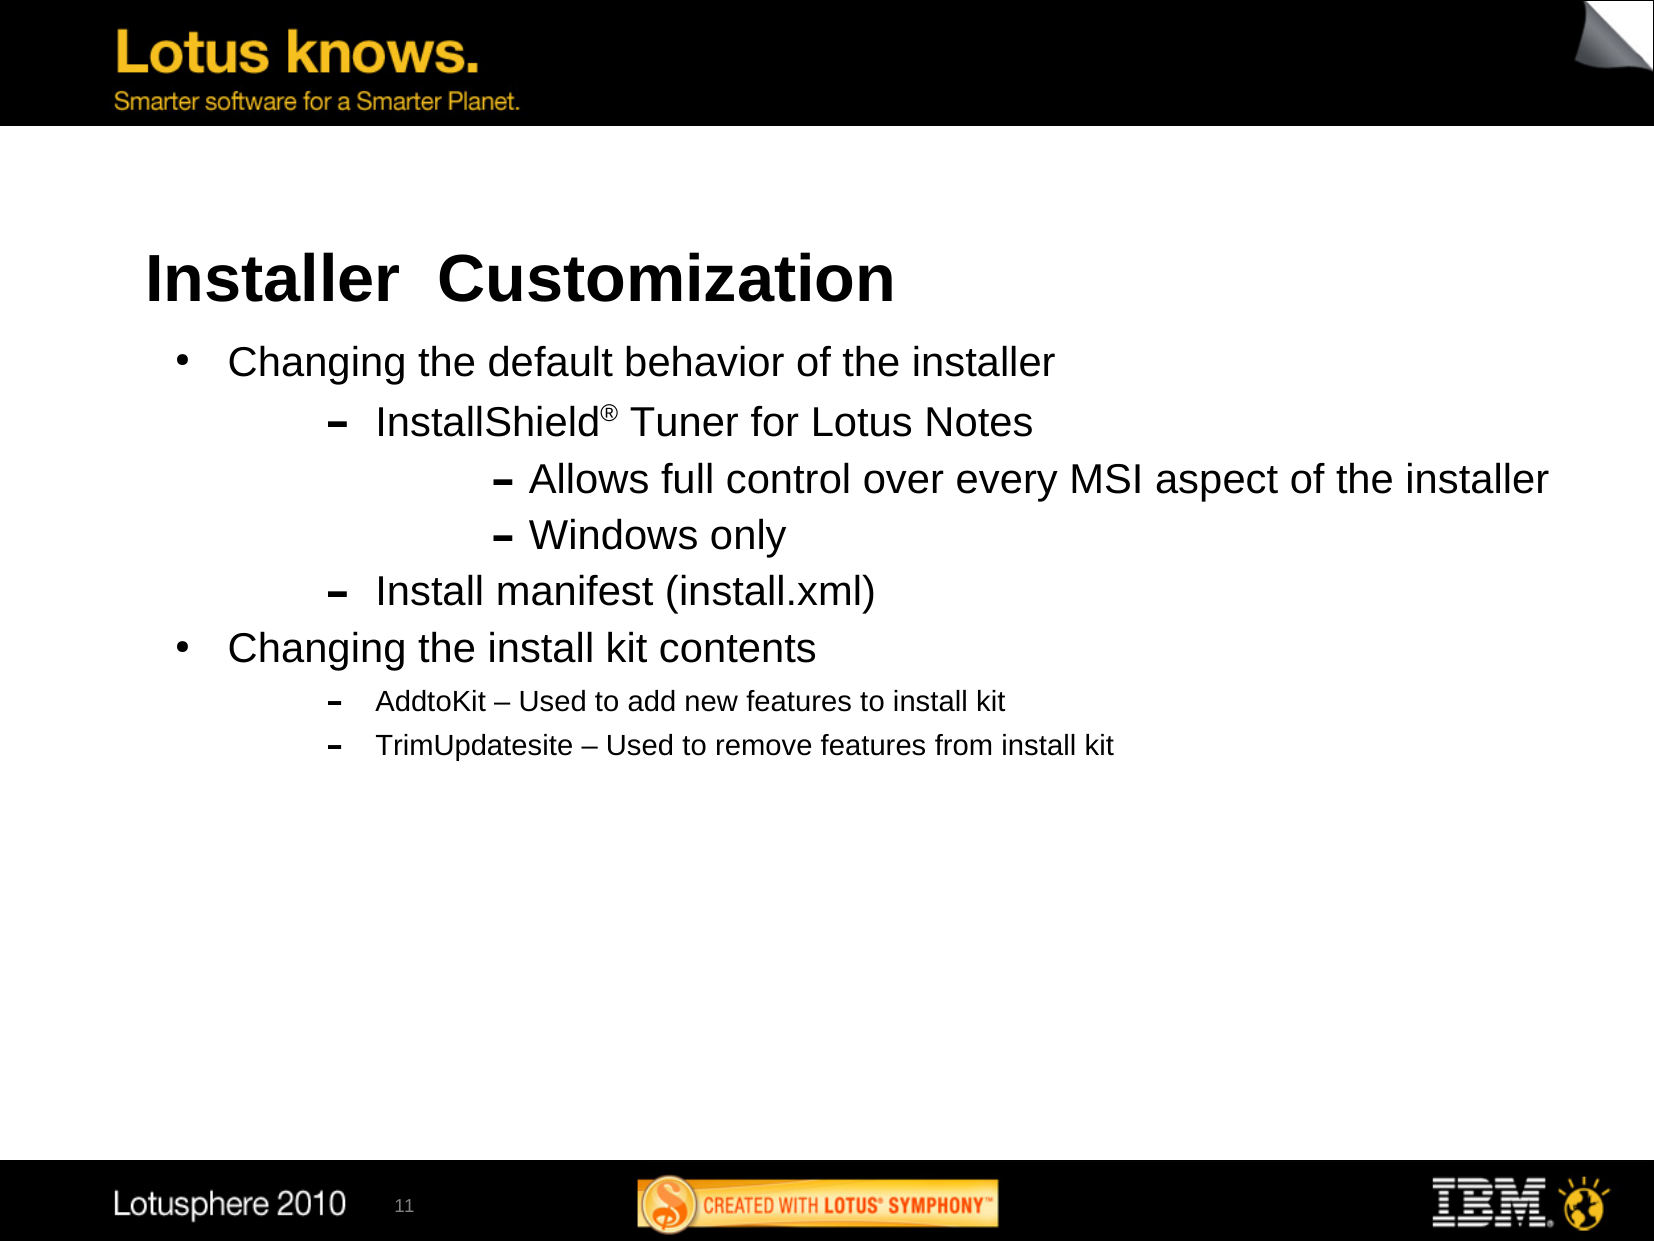

# Installer Customization
Changing the default behavior of the installer
InstallShield® Tuner for Lotus Notes
Allows full control over every MSI aspect of the installer
Windows only
Install manifest (install.xml)
Changing the install kit contents
AddtoKit – Used to add new features to install kit
TrimUpdatesite – Used to remove features from install kit
11